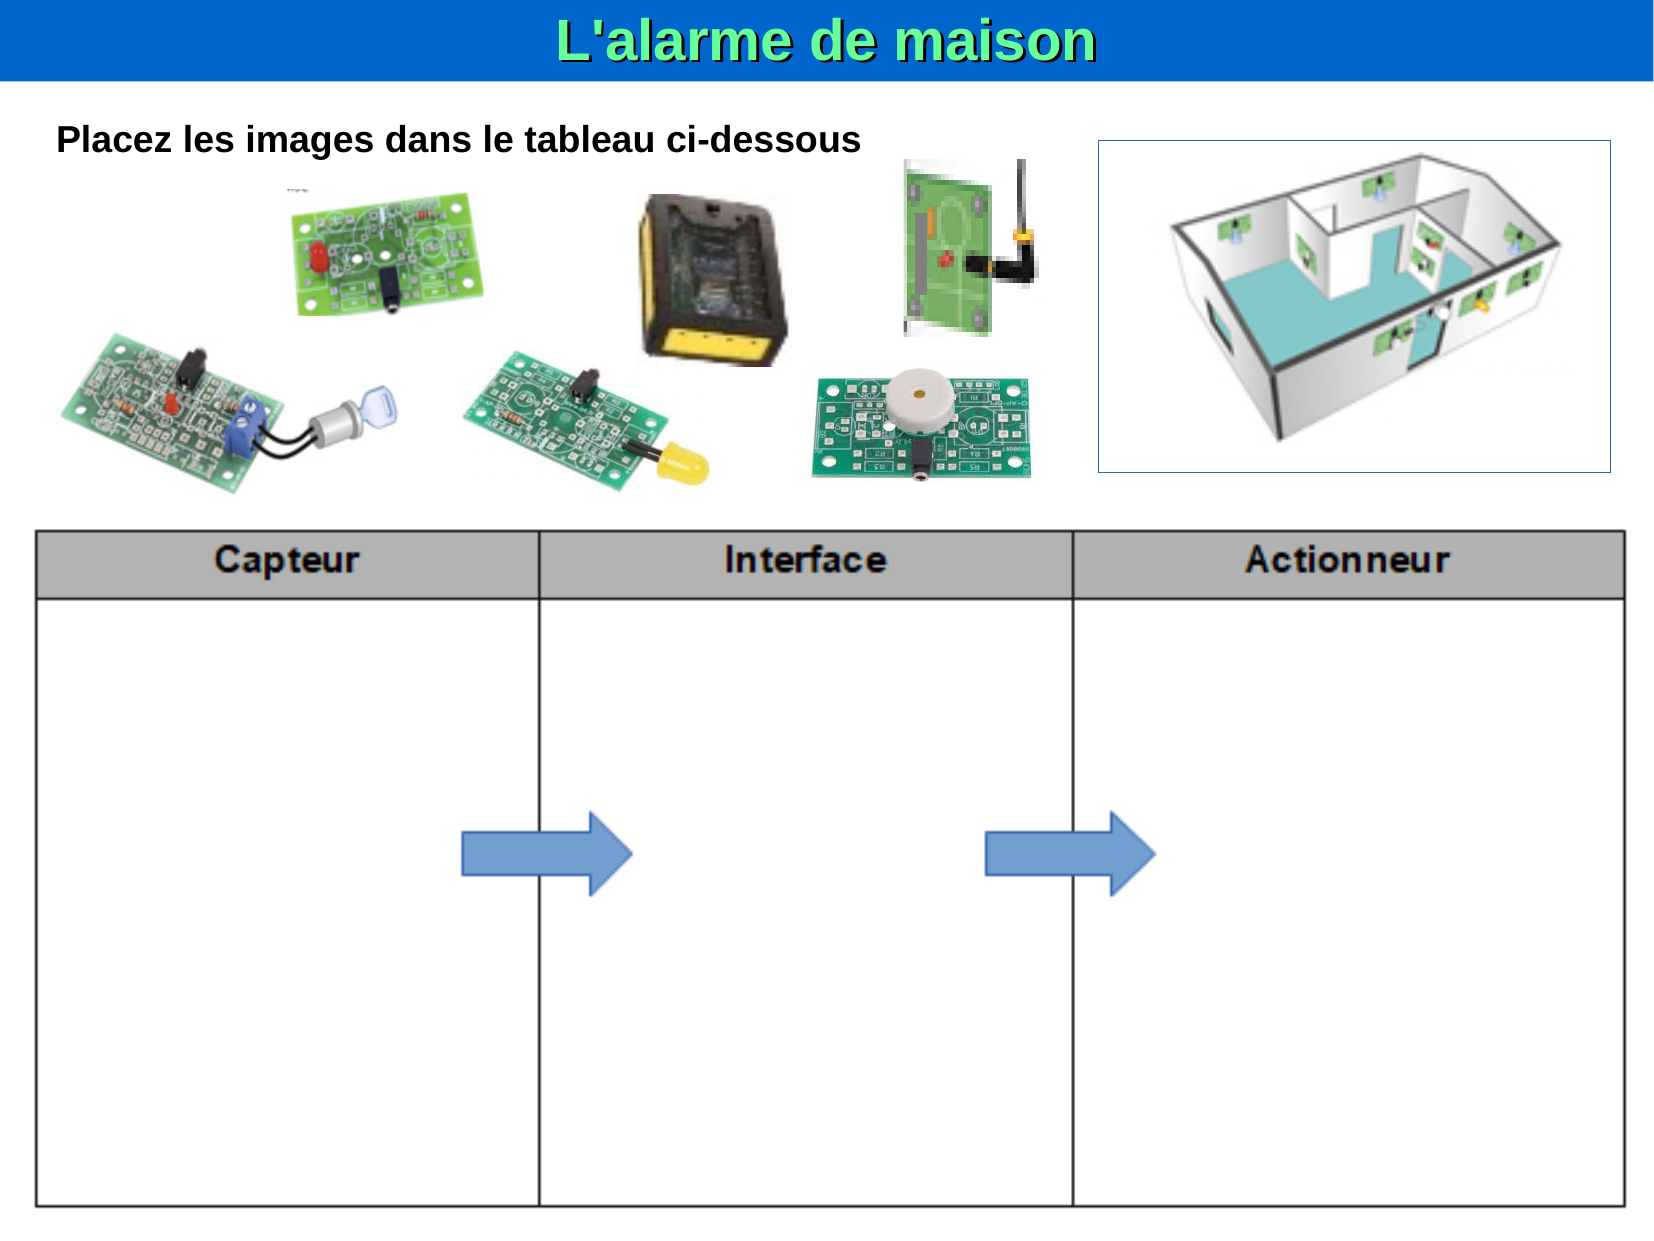

L'alarme de maison
Placez les images dans le tableau ci-dessous